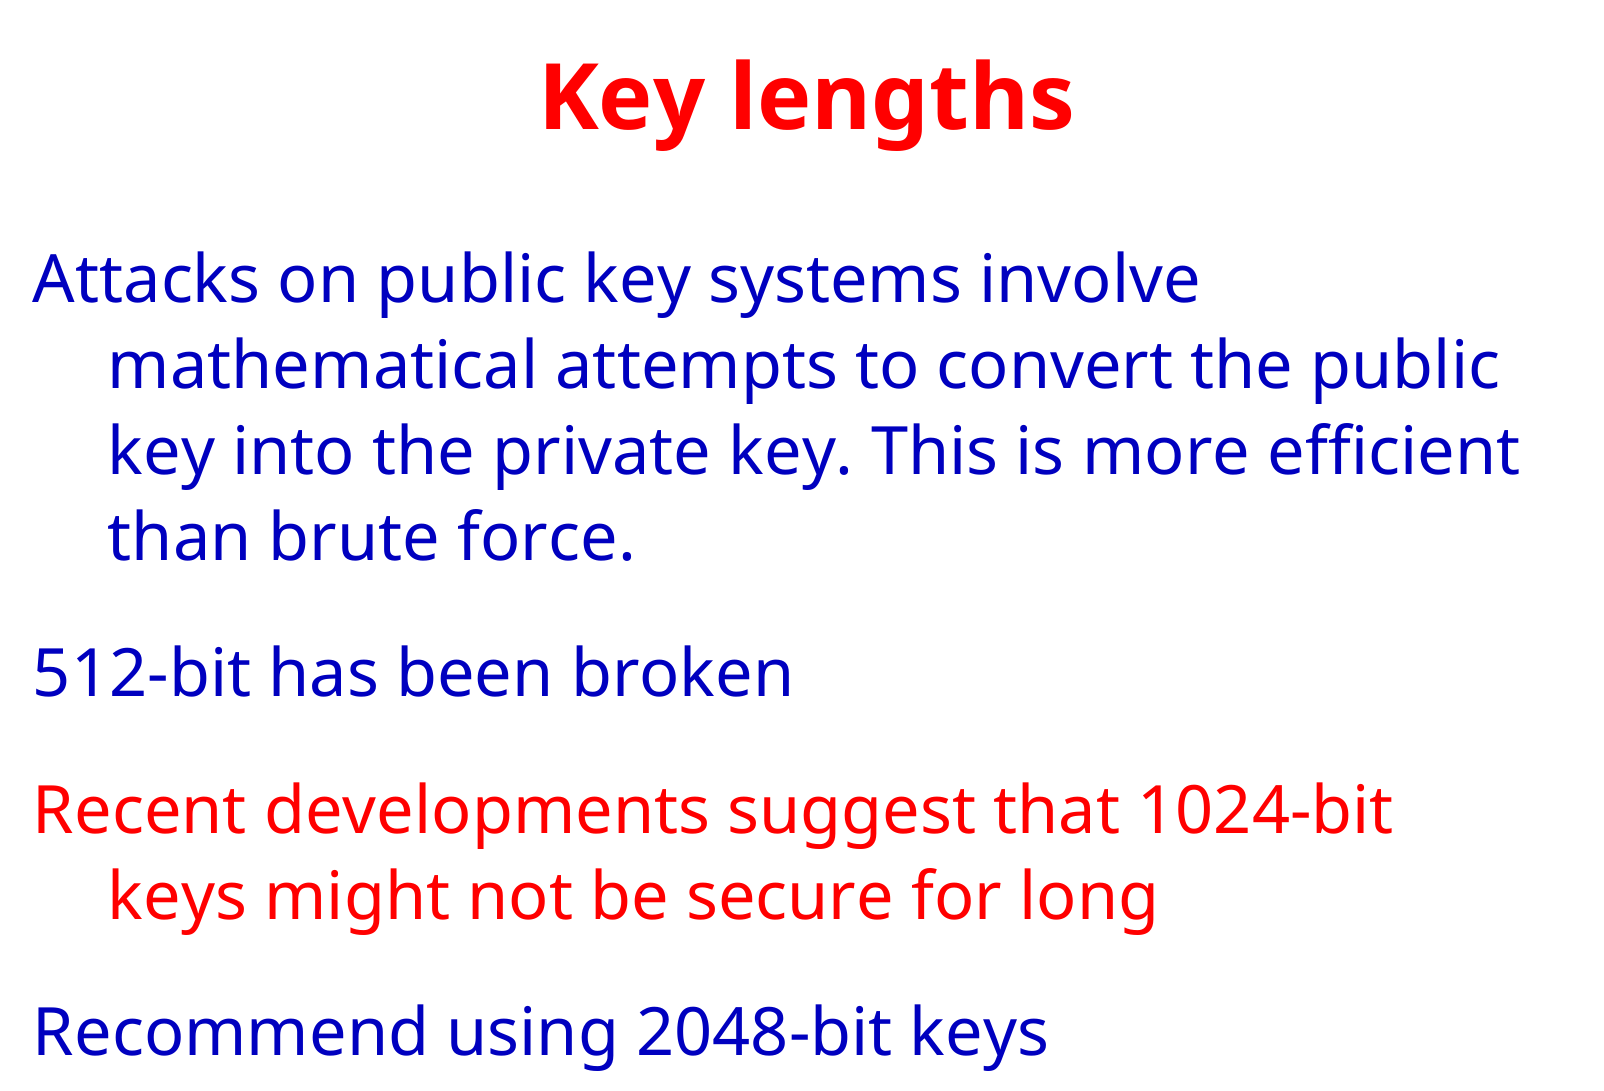

# Key lengths
Attacks on public key systems involve mathematical attempts to convert the public key into the private key. This is more efficient than brute force.
512-bit has been broken
Recent developments suggest that 1024-bit keys might not be secure for long
Recommend using 2048-bit keys